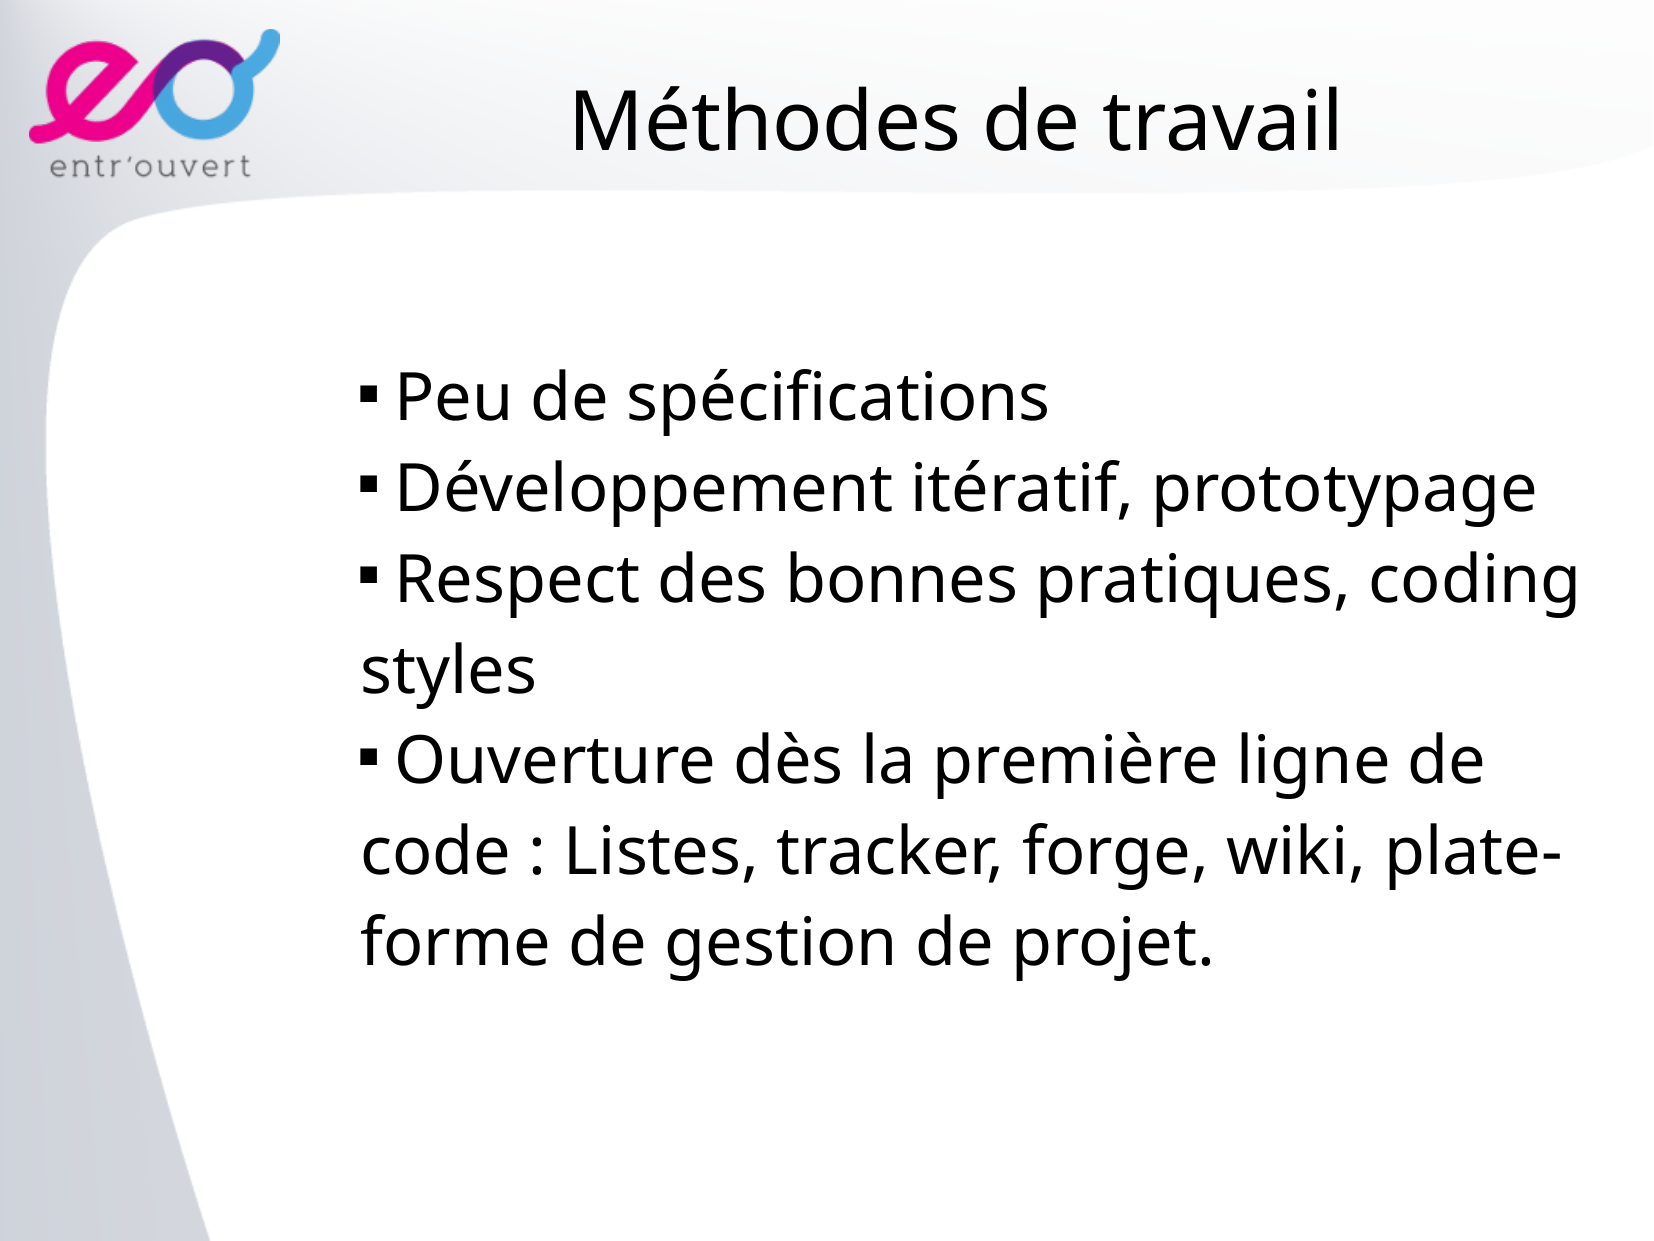

# Méthodes de travail
 Peu de spécifications
 Développement itératif, prototypage
 Respect des bonnes pratiques, coding styles
 Ouverture dès la première ligne de code : Listes, tracker, forge, wiki, plate-forme de gestion de projet.